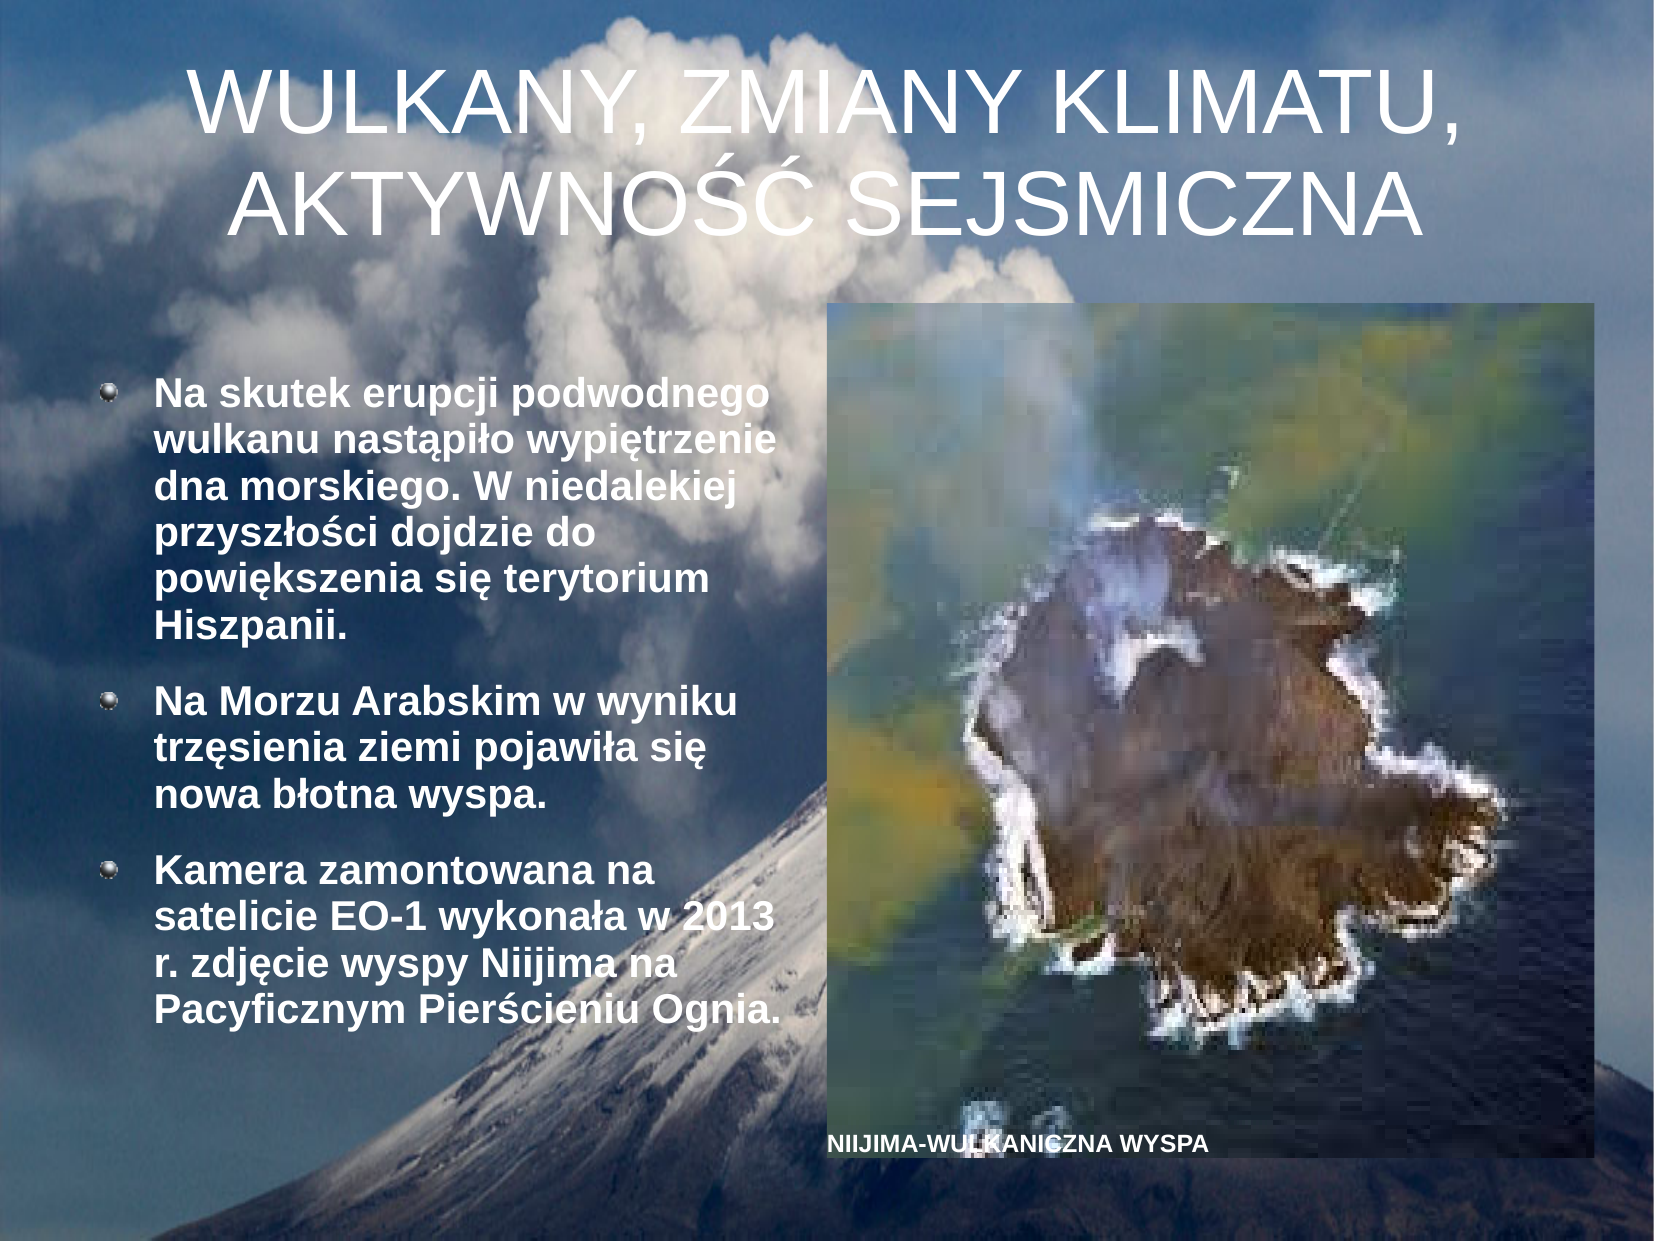

# WULKANY, ZMIANY KLIMATU, AKTYWNOŚĆ SEJSMICZNA
Na skutek erupcji podwodnego wulkanu nastąpiło wypiętrzenie dna morskiego. W niedalekiej przyszłości dojdzie do powiększenia się terytorium Hiszpanii.
Na Morzu Arabskim w wyniku trzęsienia ziemi pojawiła się nowa błotna wyspa.
Kamera zamontowana na satelicie EO-1 wykonała w 2013 r. zdjęcie wyspy Niijima na Pacyficznym Pierścieniu Ognia.
NIIJIMA-WULKANICZNA WYSPA